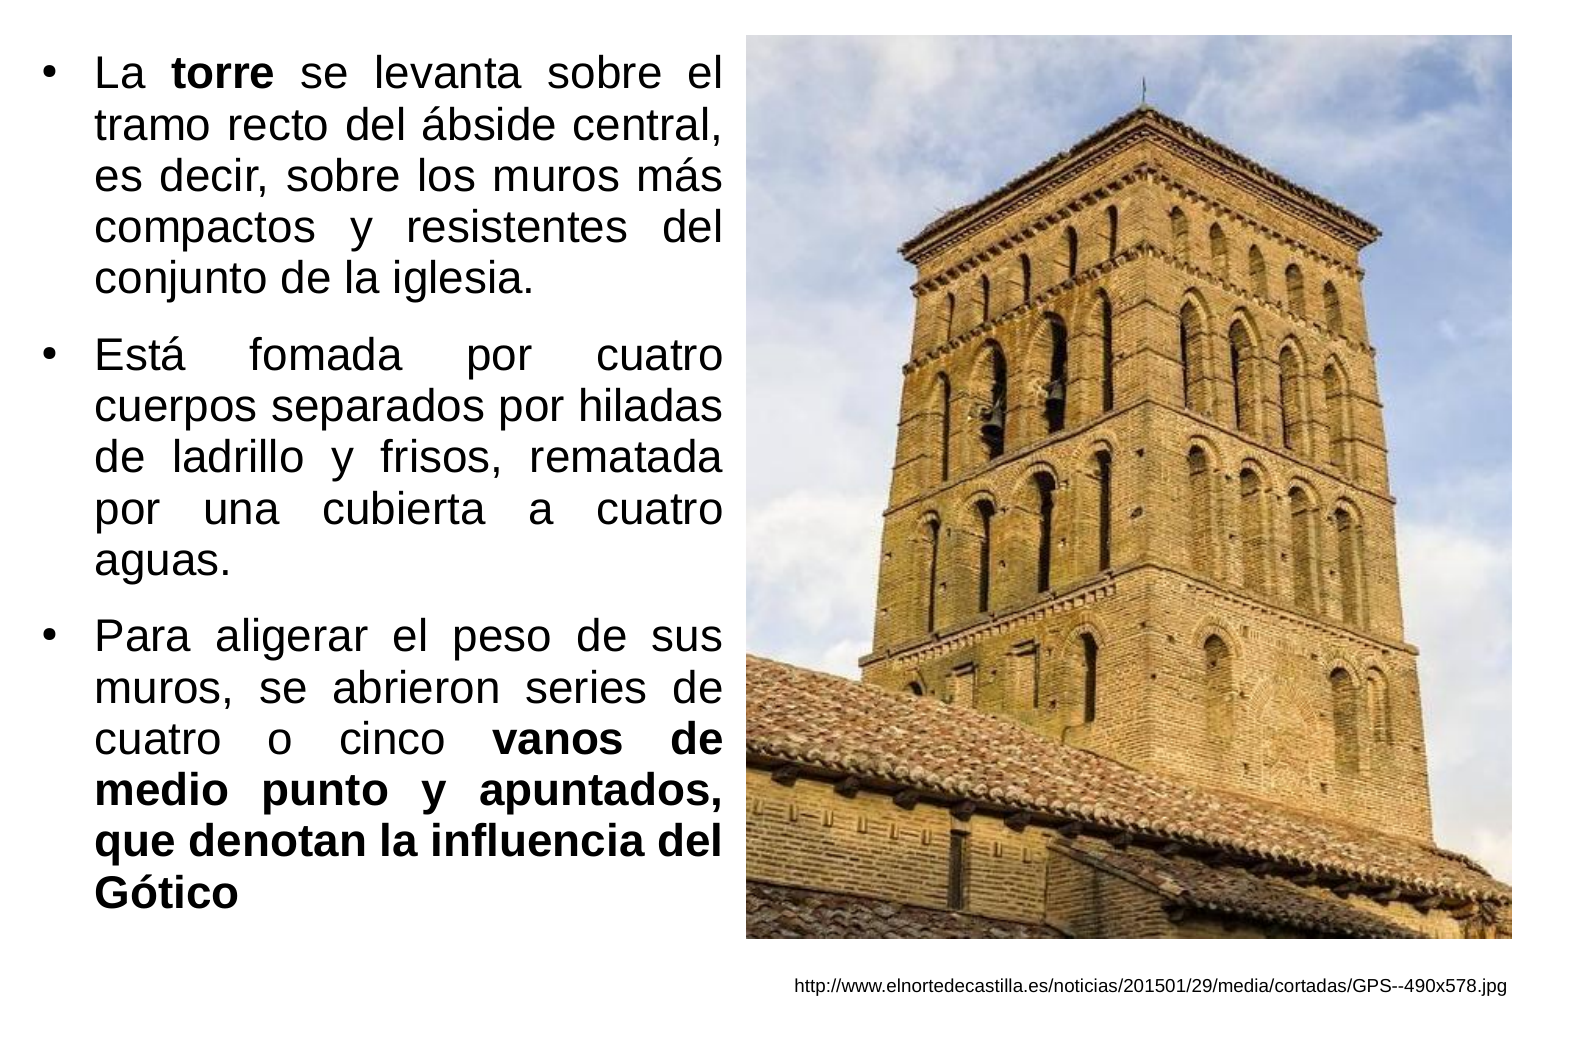

# La torre se levanta sobre el tramo recto del ábside central, es decir, sobre los muros más compactos y resistentes del conjunto de la iglesia.
Está fomada por cuatro cuerpos separados por hiladas de ladrillo y frisos, rematada por una cubierta a cuatro aguas.
Para aligerar el peso de sus muros, se abrieron series de cuatro o cinco vanos de medio punto y apuntados, que denotan la influencia del Gótico
http://www.elnortedecastilla.es/noticias/201501/29/media/cortadas/GPS--490x578.jpg